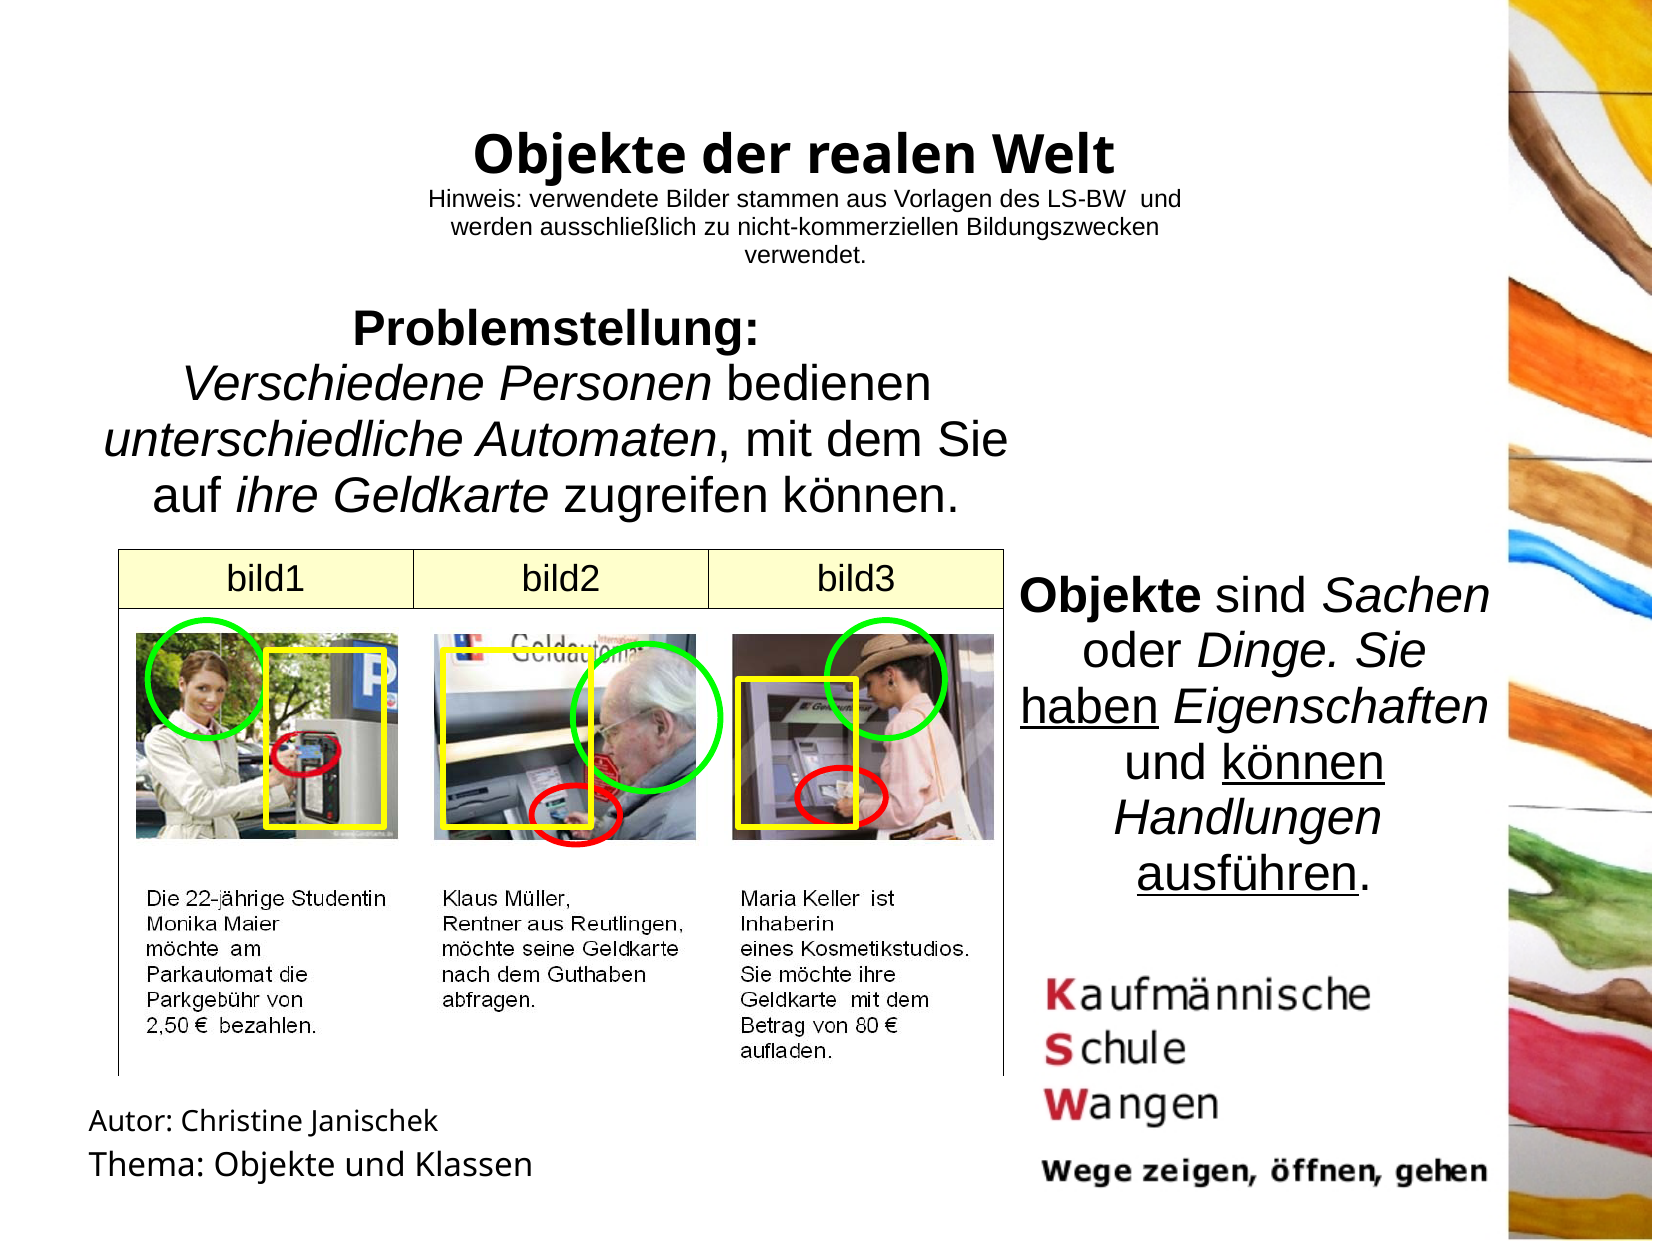

# Objekte der realen Welt
Hinweis: verwendete Bilder stammen aus Vorlagen des LS-BW und werden ausschließlich zu nicht-kommerziellen Bildungszwecken verwendet.
Problemstellung:
Verschiedene Personen bedienen unterschiedliche Automaten, mit dem Sie auf ihre Geldkarte zugreifen können.
bild1
bild2
bild3
Objekte sind Sachen oder Dinge. Sie haben Eigenschaften und können Handlungen ausführen.